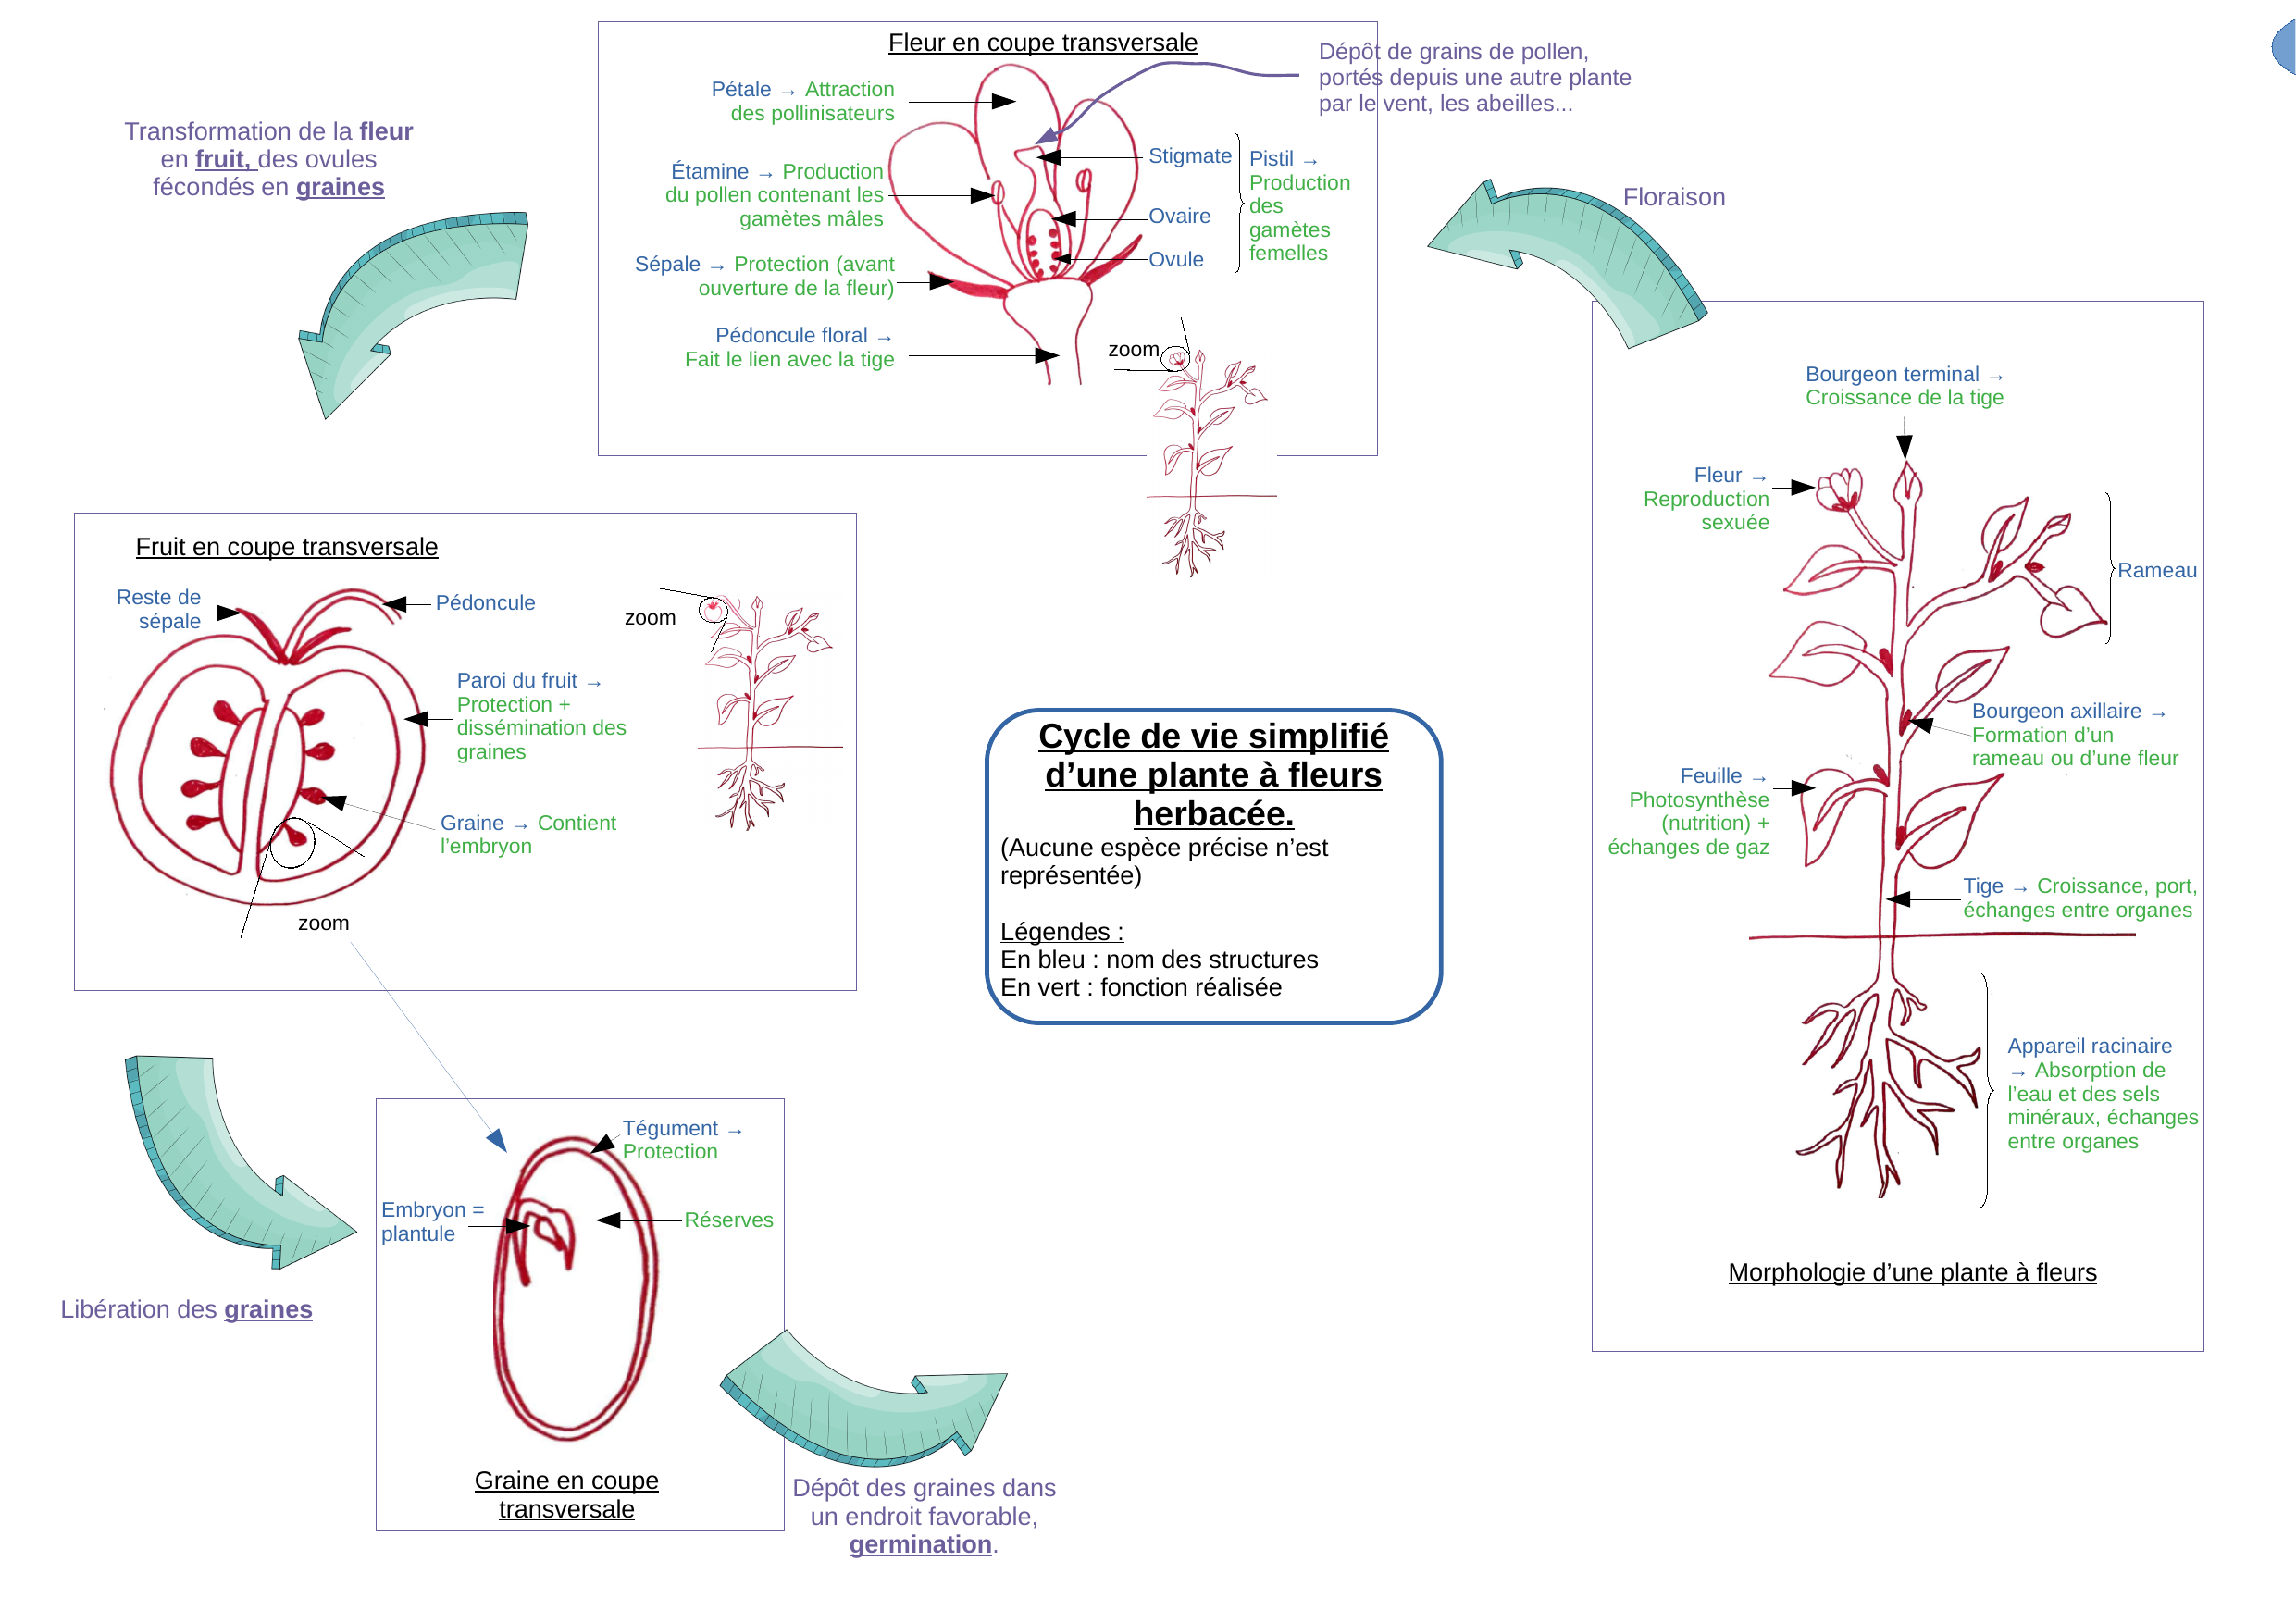

Présentation
Fleur en coupe transversale
Dépôt de grains de pollen, portés depuis une autre plante par le vent, les abeilles...
Pétale → Attraction des pollinisateurs
Transformation de la fleur en fruit, des ovules fécondés en graines
Stigmate
Pistil → Production des gamètes femelles
Étamine → Production du pollen contenant les gamètes mâles
Floraison
Ovaire
Ovule
Sépale → Protection (avant ouverture de la fleur)
Pédoncule floral → Fait le lien avec la tige
zoom
Bourgeon terminal → Croissance de la tige
Fleur → Reproduction sexuée
Fruit en coupe transversale
Rameau
Reste de sépale
Pédoncule
zoom
Paroi du fruit → Protection + dissémination des graines
Bourgeon axillaire → Formation d’un rameau ou d’une fleur
Cycle de vie simplifié d’une plante à fleurs herbacée.
(Aucune espèce précise n’est représentée)
Légendes :
En bleu : nom des structures
En vert : fonction réalisée
Feuille → Photosynthèse (nutrition) + échanges de gaz
Graine → Contient l’embryon
Tige → Croissance, port, échanges entre organes
zoom
Appareil racinaire → Absorption de l’eau et des sels minéraux, échanges entre organes
Tégument → Protection
Embryon = plantule
Réserves
Morphologie d’une plante à fleurs
Libération des graines
Graine en coupe transversale
Dépôt des graines dans un endroit favorable, germination.